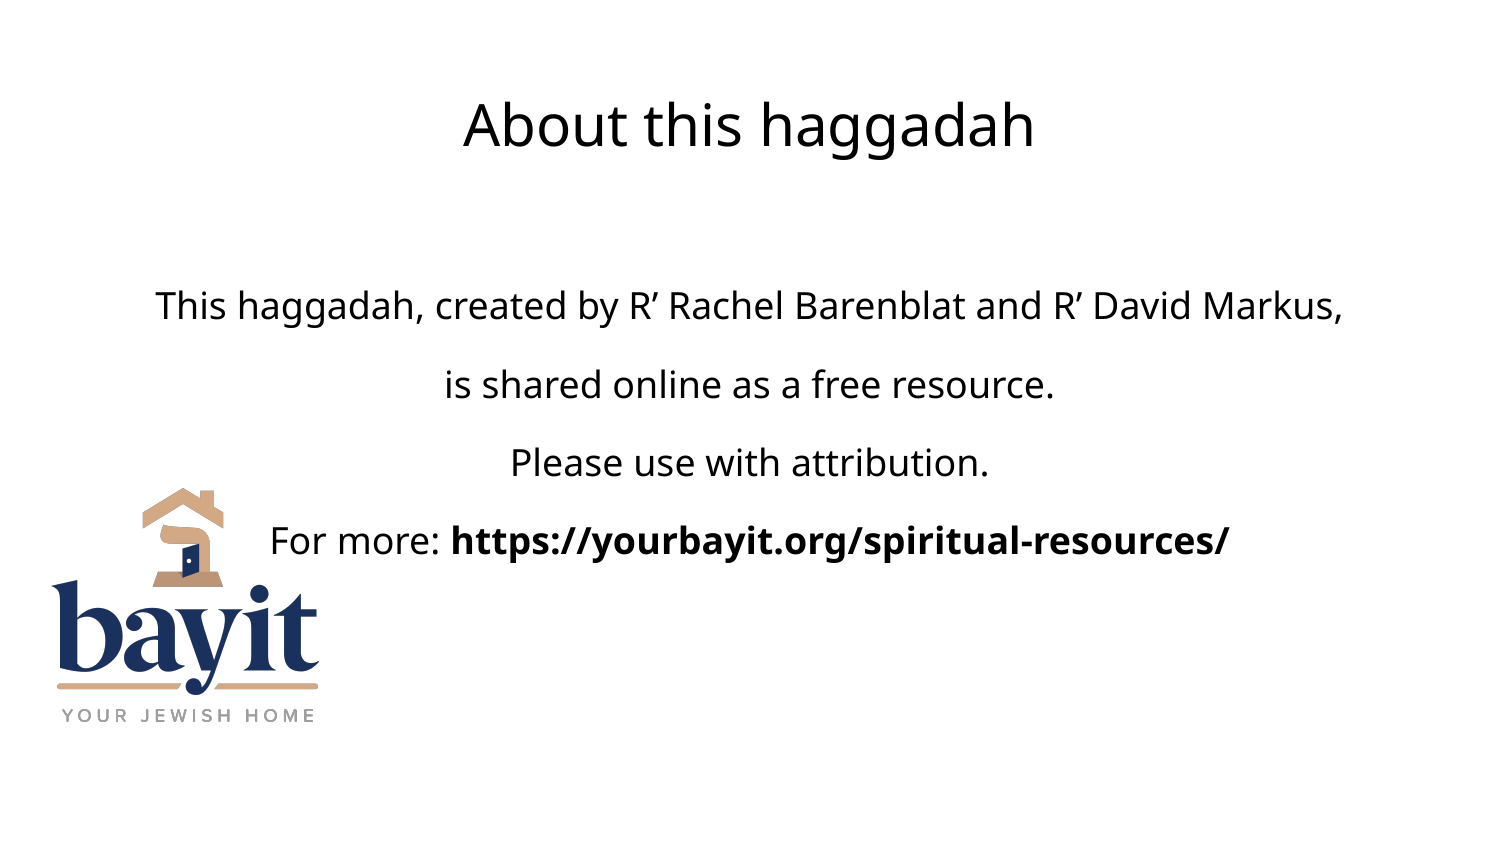

# About this haggadah
This haggadah, created by R’ Rachel Barenblat and R’ David Markus,
is shared online as a free resource.
Please use with attribution.
For more: https://yourbayit.org/spiritual-resources/